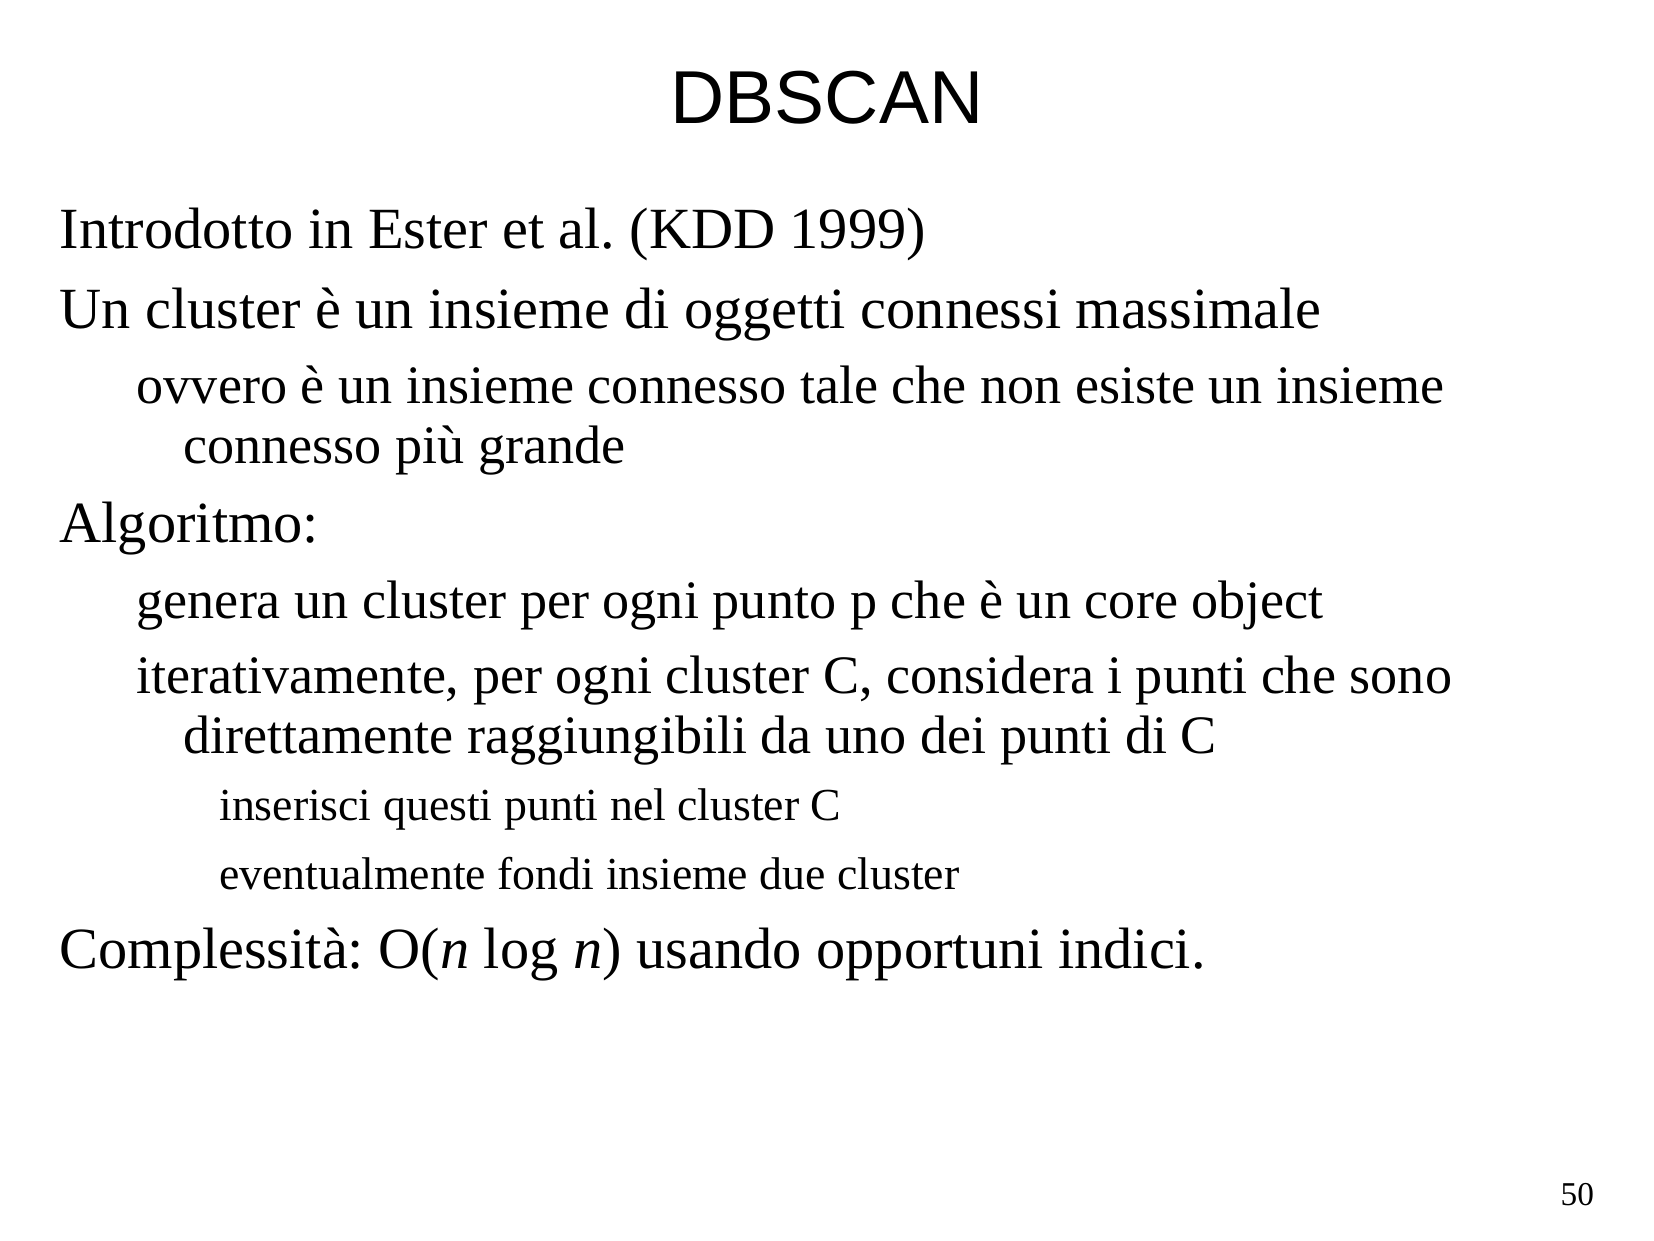

# DBSCAN
Introdotto in Ester et al. (KDD 1999)
Un cluster è un insieme di oggetti connessi massimale
ovvero è un insieme connesso tale che non esiste un insieme connesso più grande
Algoritmo:
genera un cluster per ogni punto p che è un core object
iterativamente, per ogni cluster C, considera i punti che sono direttamente raggiungibili da uno dei punti di C
inserisci questi punti nel cluster C
eventualmente fondi insieme due cluster
Complessità: O(n log n) usando opportuni indici.